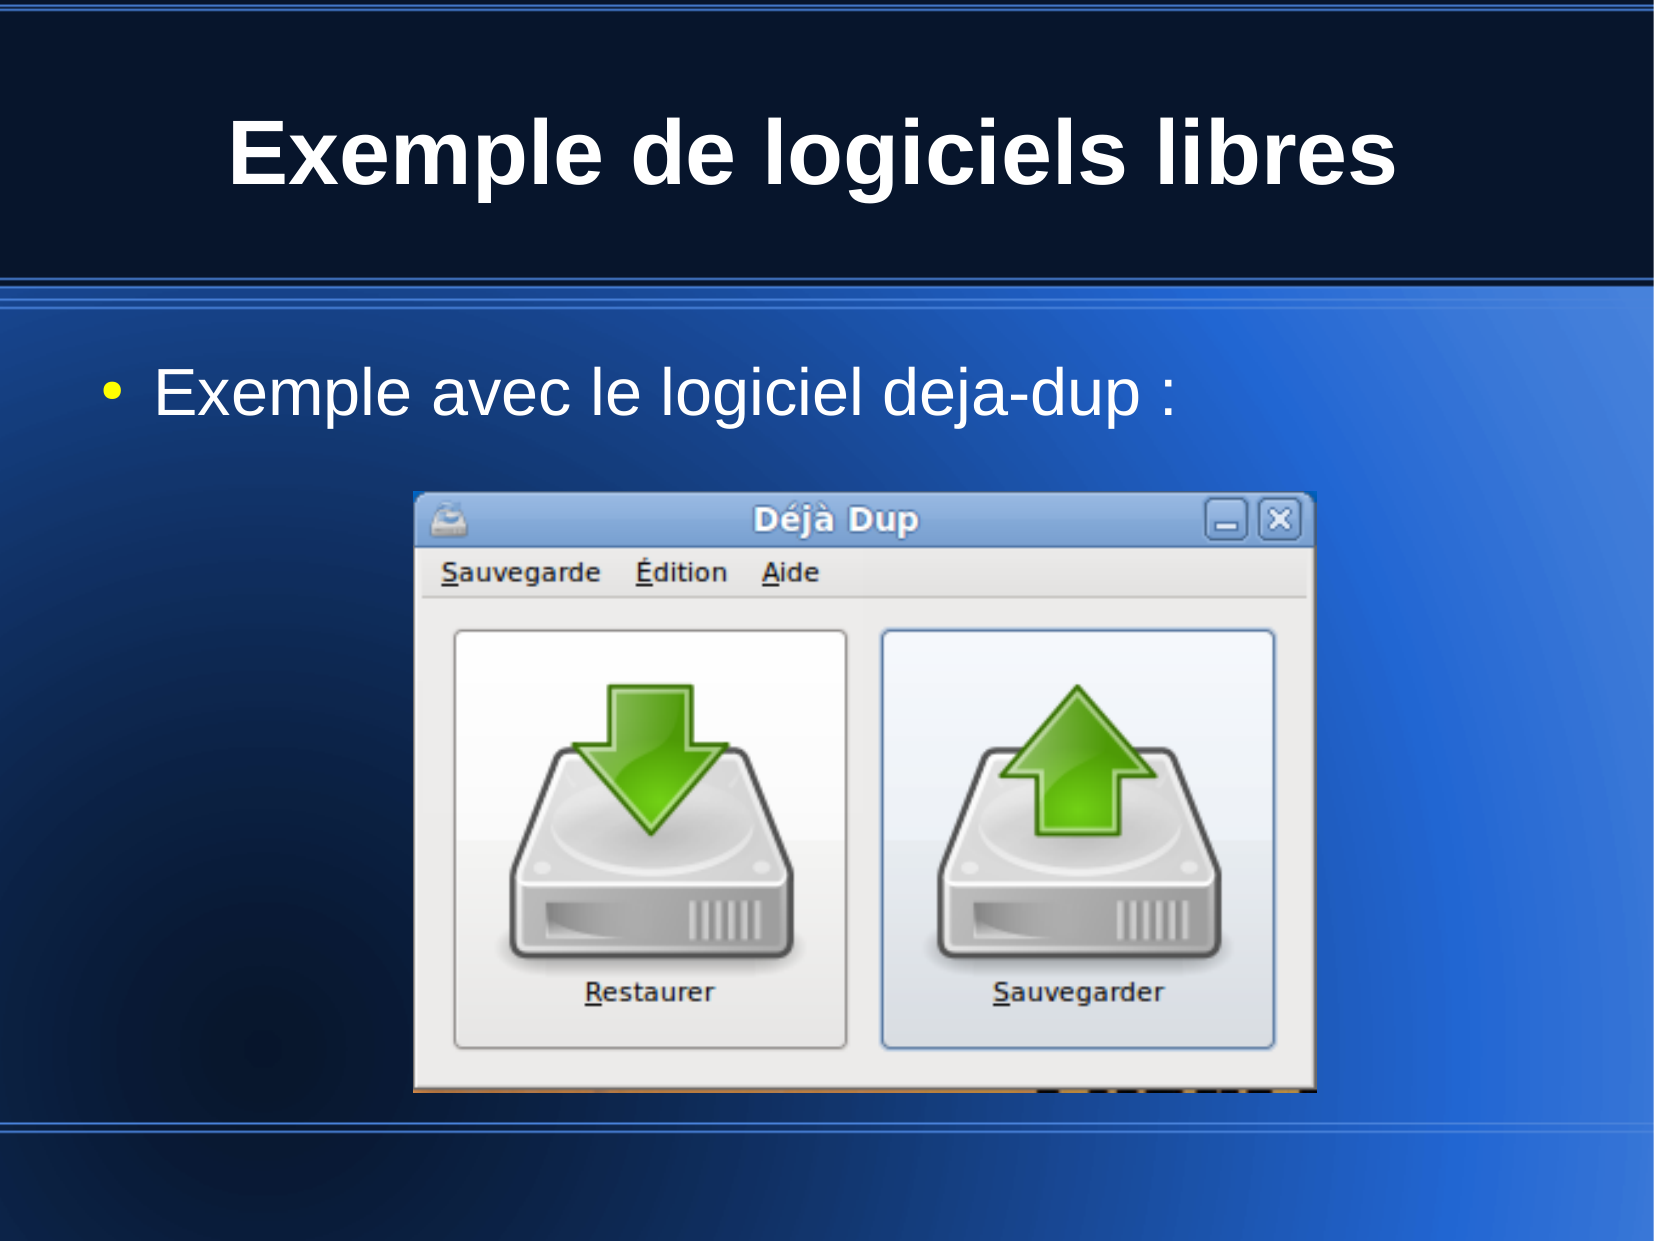

# Exemple de logiciels libres
Exemple avec le logiciel deja-dup :